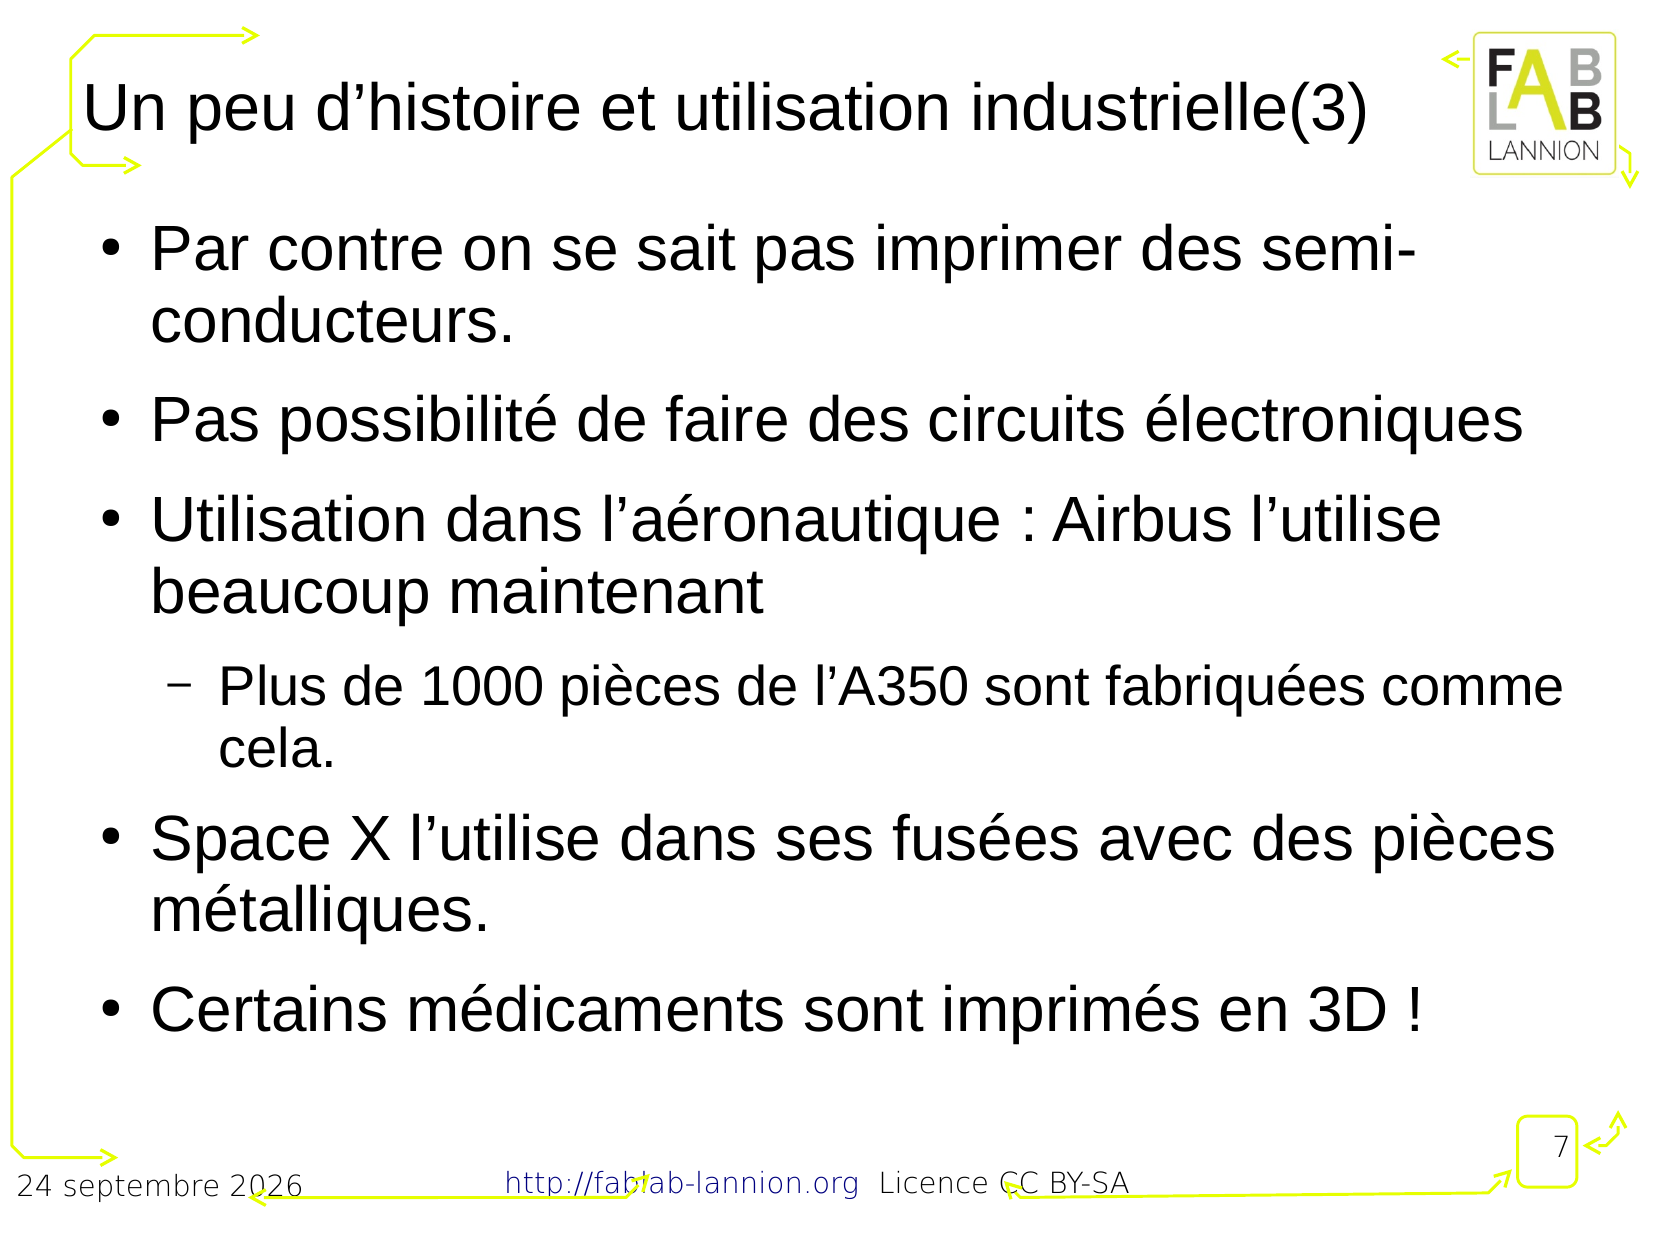

# Un peu d’histoire et utilisation industrielle(3)
Par contre on se sait pas imprimer des semi-conducteurs.
Pas possibilité de faire des circuits électroniques
Utilisation dans l’aéronautique : Airbus l’utilise beaucoup maintenant
Plus de 1000 pièces de l’A350 sont fabriquées comme cela.
Space X l’utilise dans ses fusées avec des pièces métalliques.
Certains médicaments sont imprimés en 3D !
7